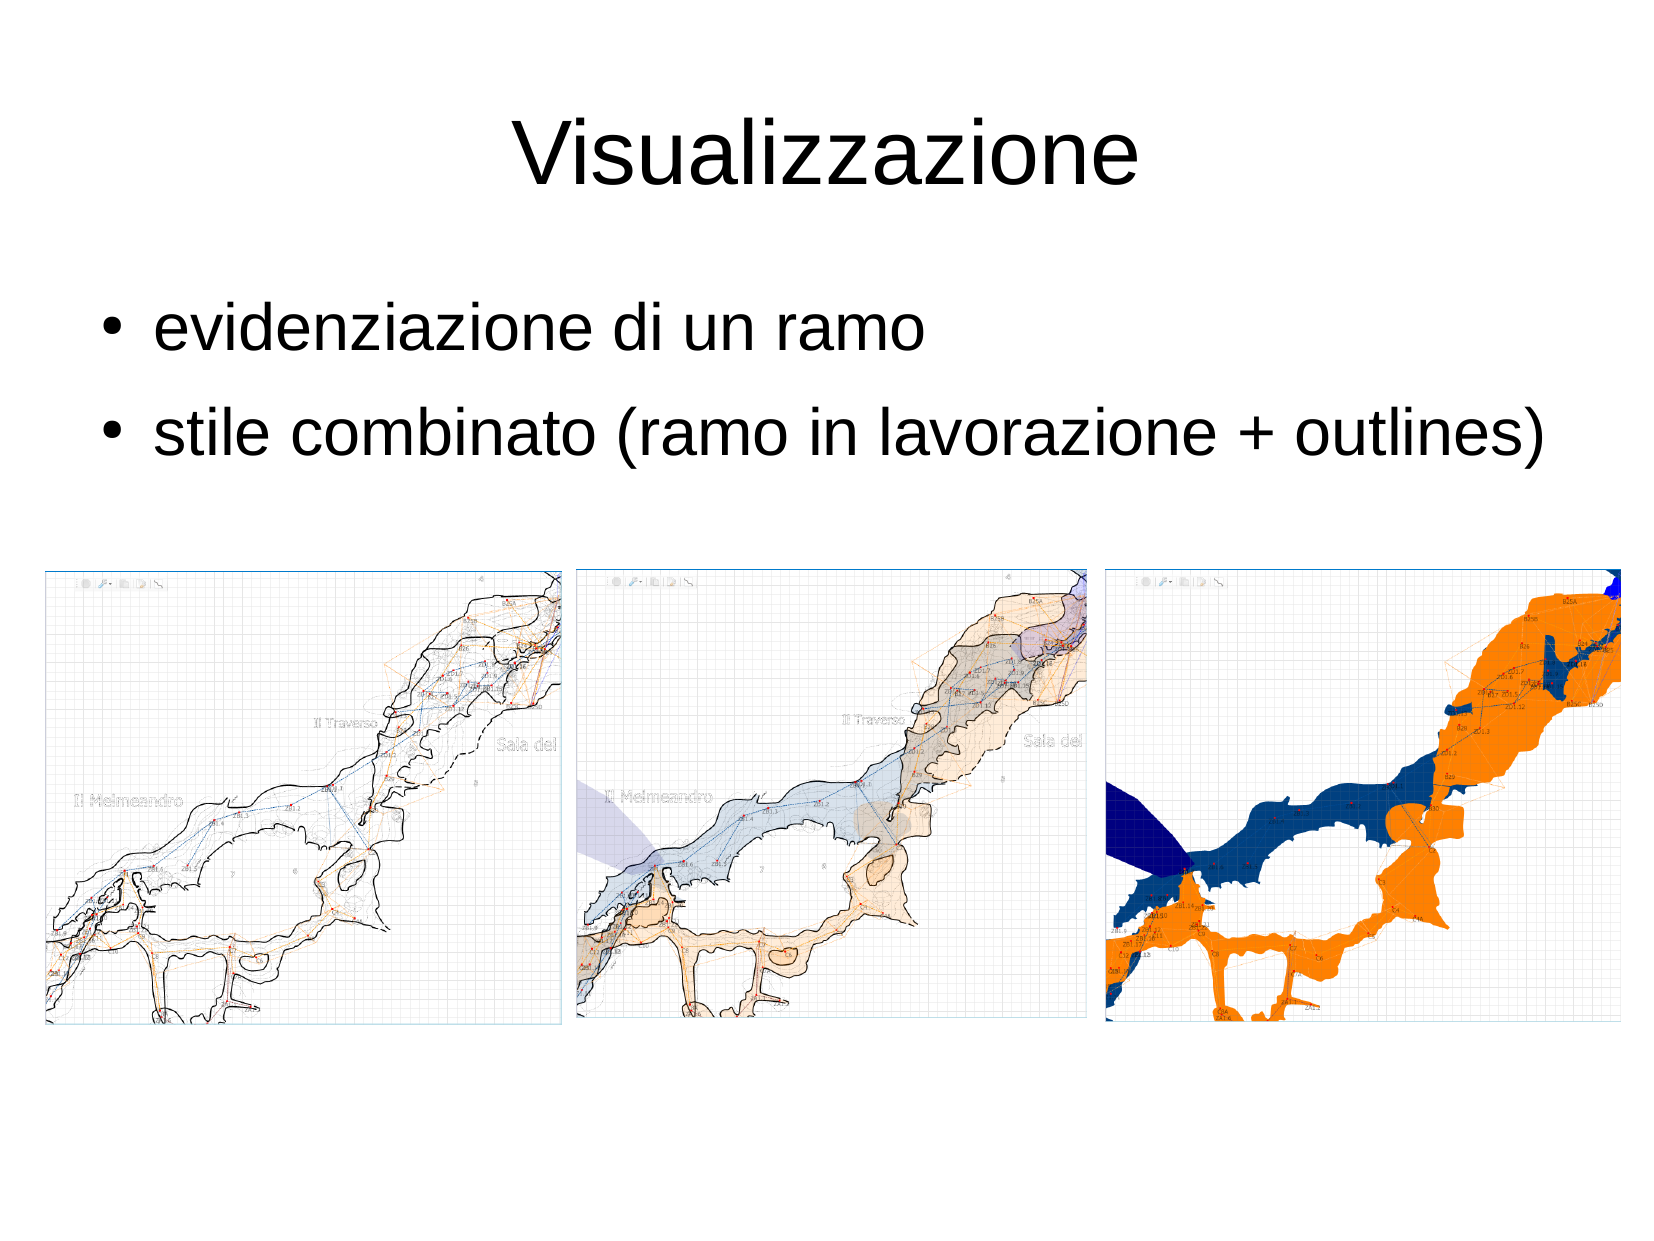

# Visualizzazione
evidenziazione di un ramo
stile combinato (ramo in lavorazione + outlines)